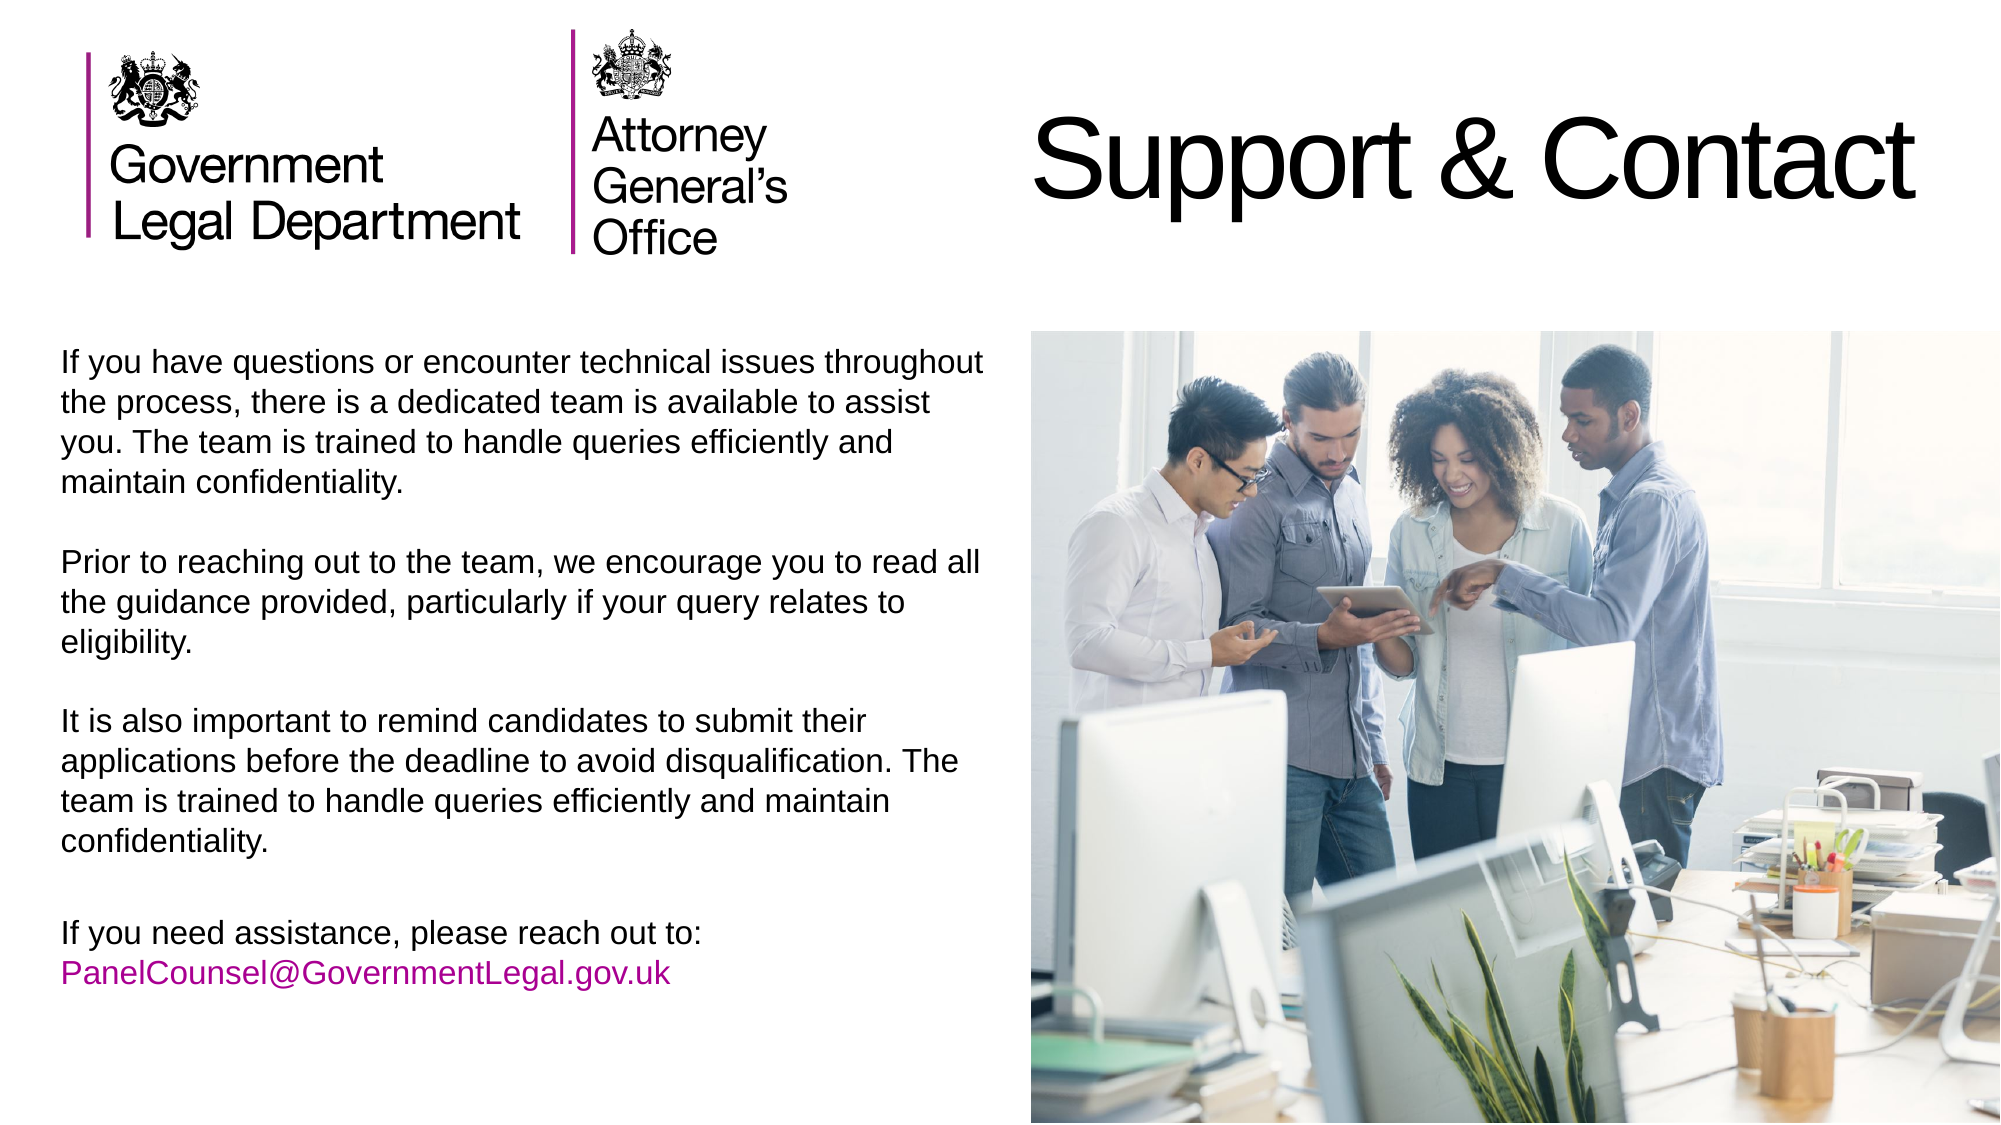

# Support & Contact
If you have questions or encounter technical issues throughout the process, there is a dedicated team is available to assist you. The team is trained to handle queries efficiently and maintain confidentiality.
Prior to reaching out to the team, we encourage you to read all the guidance provided, particularly if your query relates to eligibility.
It is also important to remind candidates to submit their applications before the deadline to avoid disqualification. The team is trained to handle queries efficiently and maintain confidentiality.
If you need assistance, please reach out to: PanelCounsel@GovernmentLegal.gov.uk